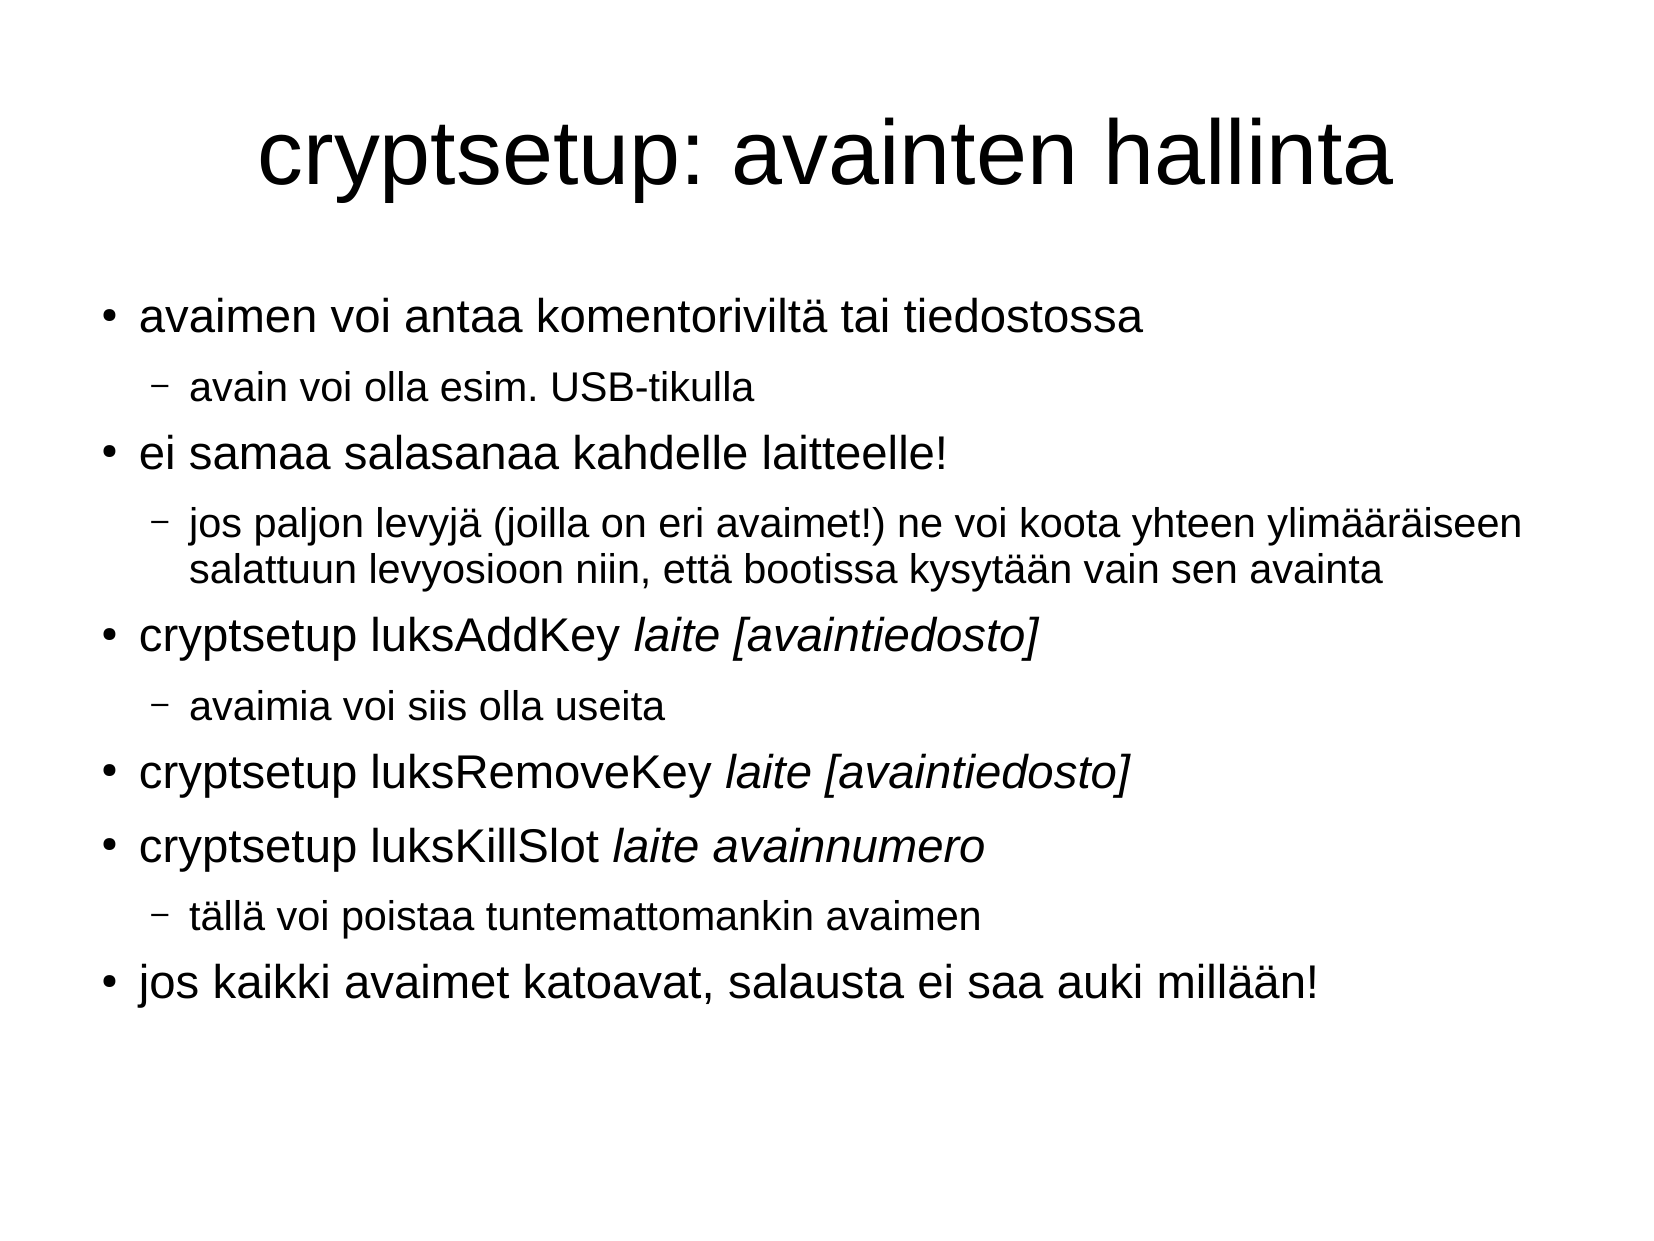

# cryptsetup: avainten hallinta
avaimen voi antaa komentoriviltä tai tiedostossa
avain voi olla esim. USB-tikulla
ei samaa salasanaa kahdelle laitteelle!
jos paljon levyjä (joilla on eri avaimet!) ne voi koota yhteen ylimääräiseen salattuun levyosioon niin, että bootissa kysytään vain sen avainta
cryptsetup luksAddKey laite [avaintiedosto]
avaimia voi siis olla useita
cryptsetup luksRemoveKey laite [avaintiedosto]
cryptsetup luksKillSlot laite avainnumero
tällä voi poistaa tuntemattomankin avaimen
jos kaikki avaimet katoavat, salausta ei saa auki millään!